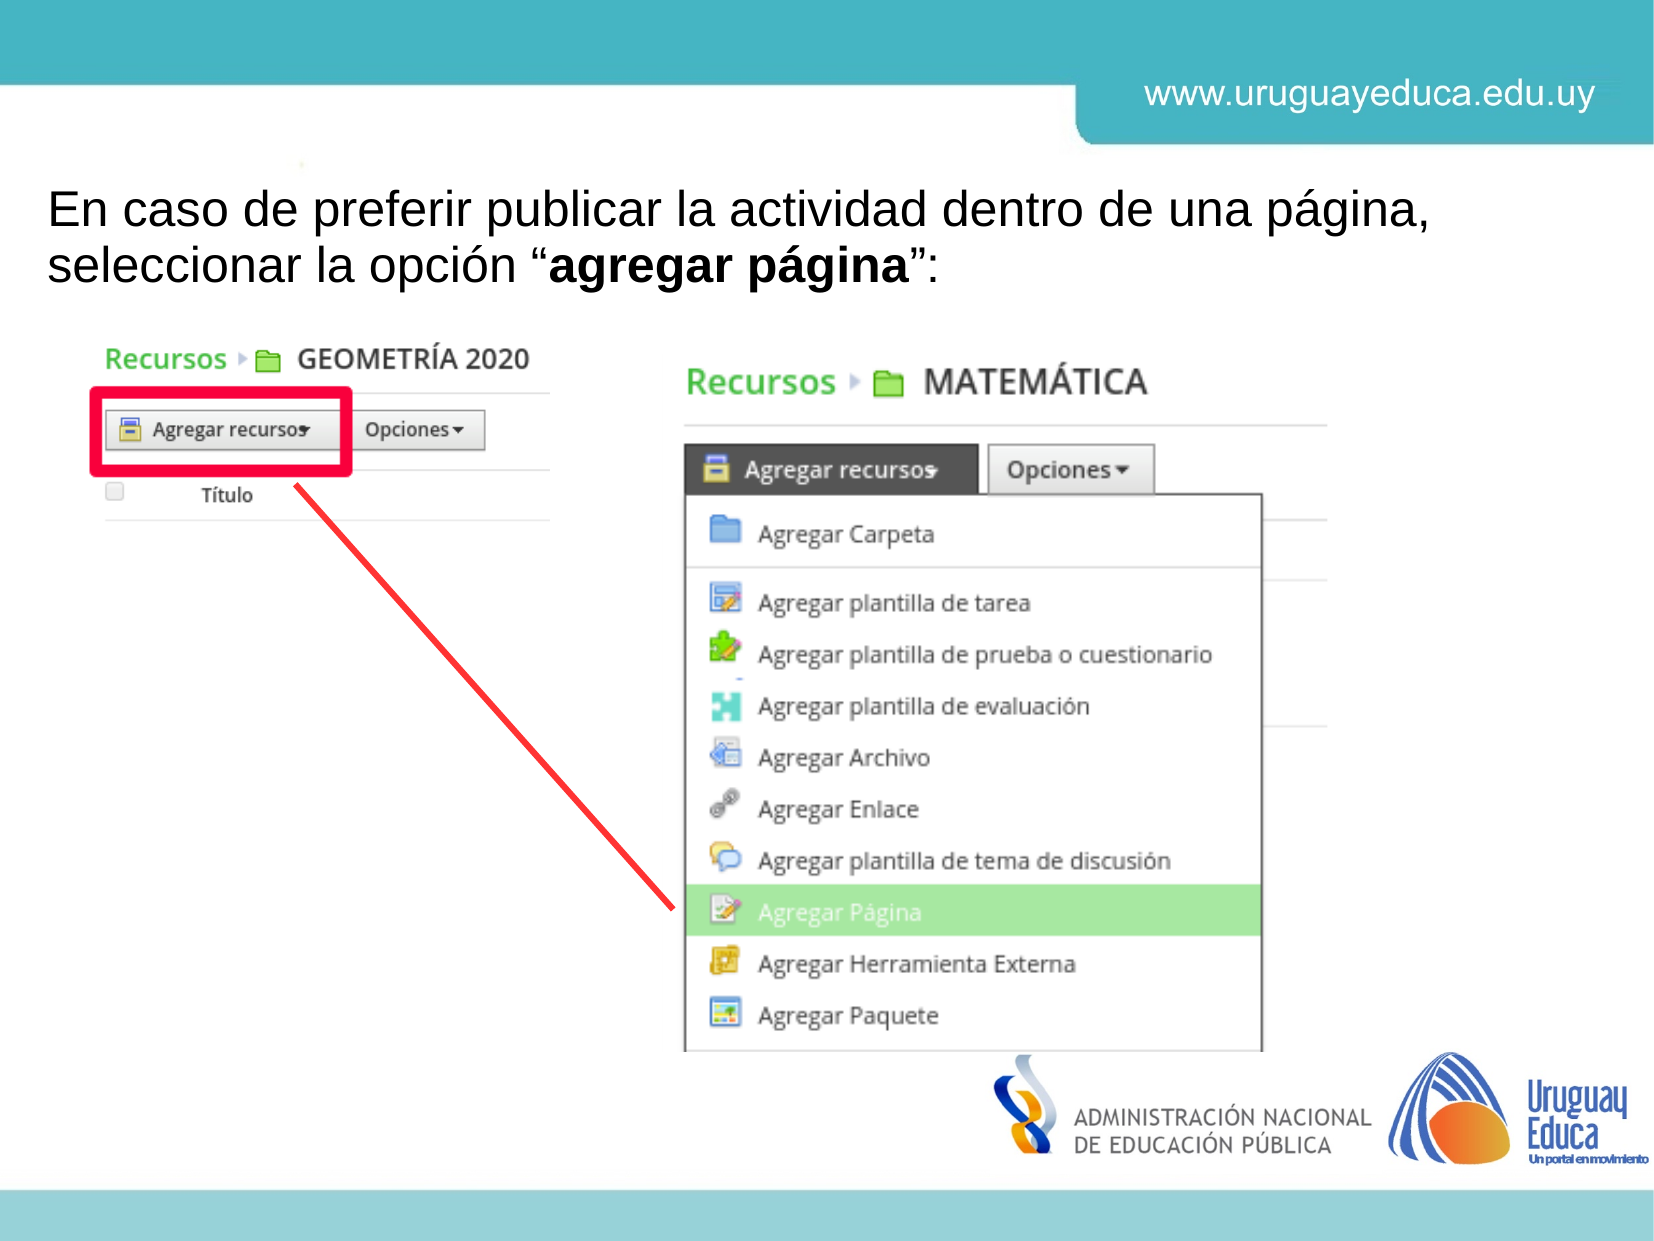

# En caso de preferir publicar la actividad dentro de una página, seleccionar la opción “agregar página”: